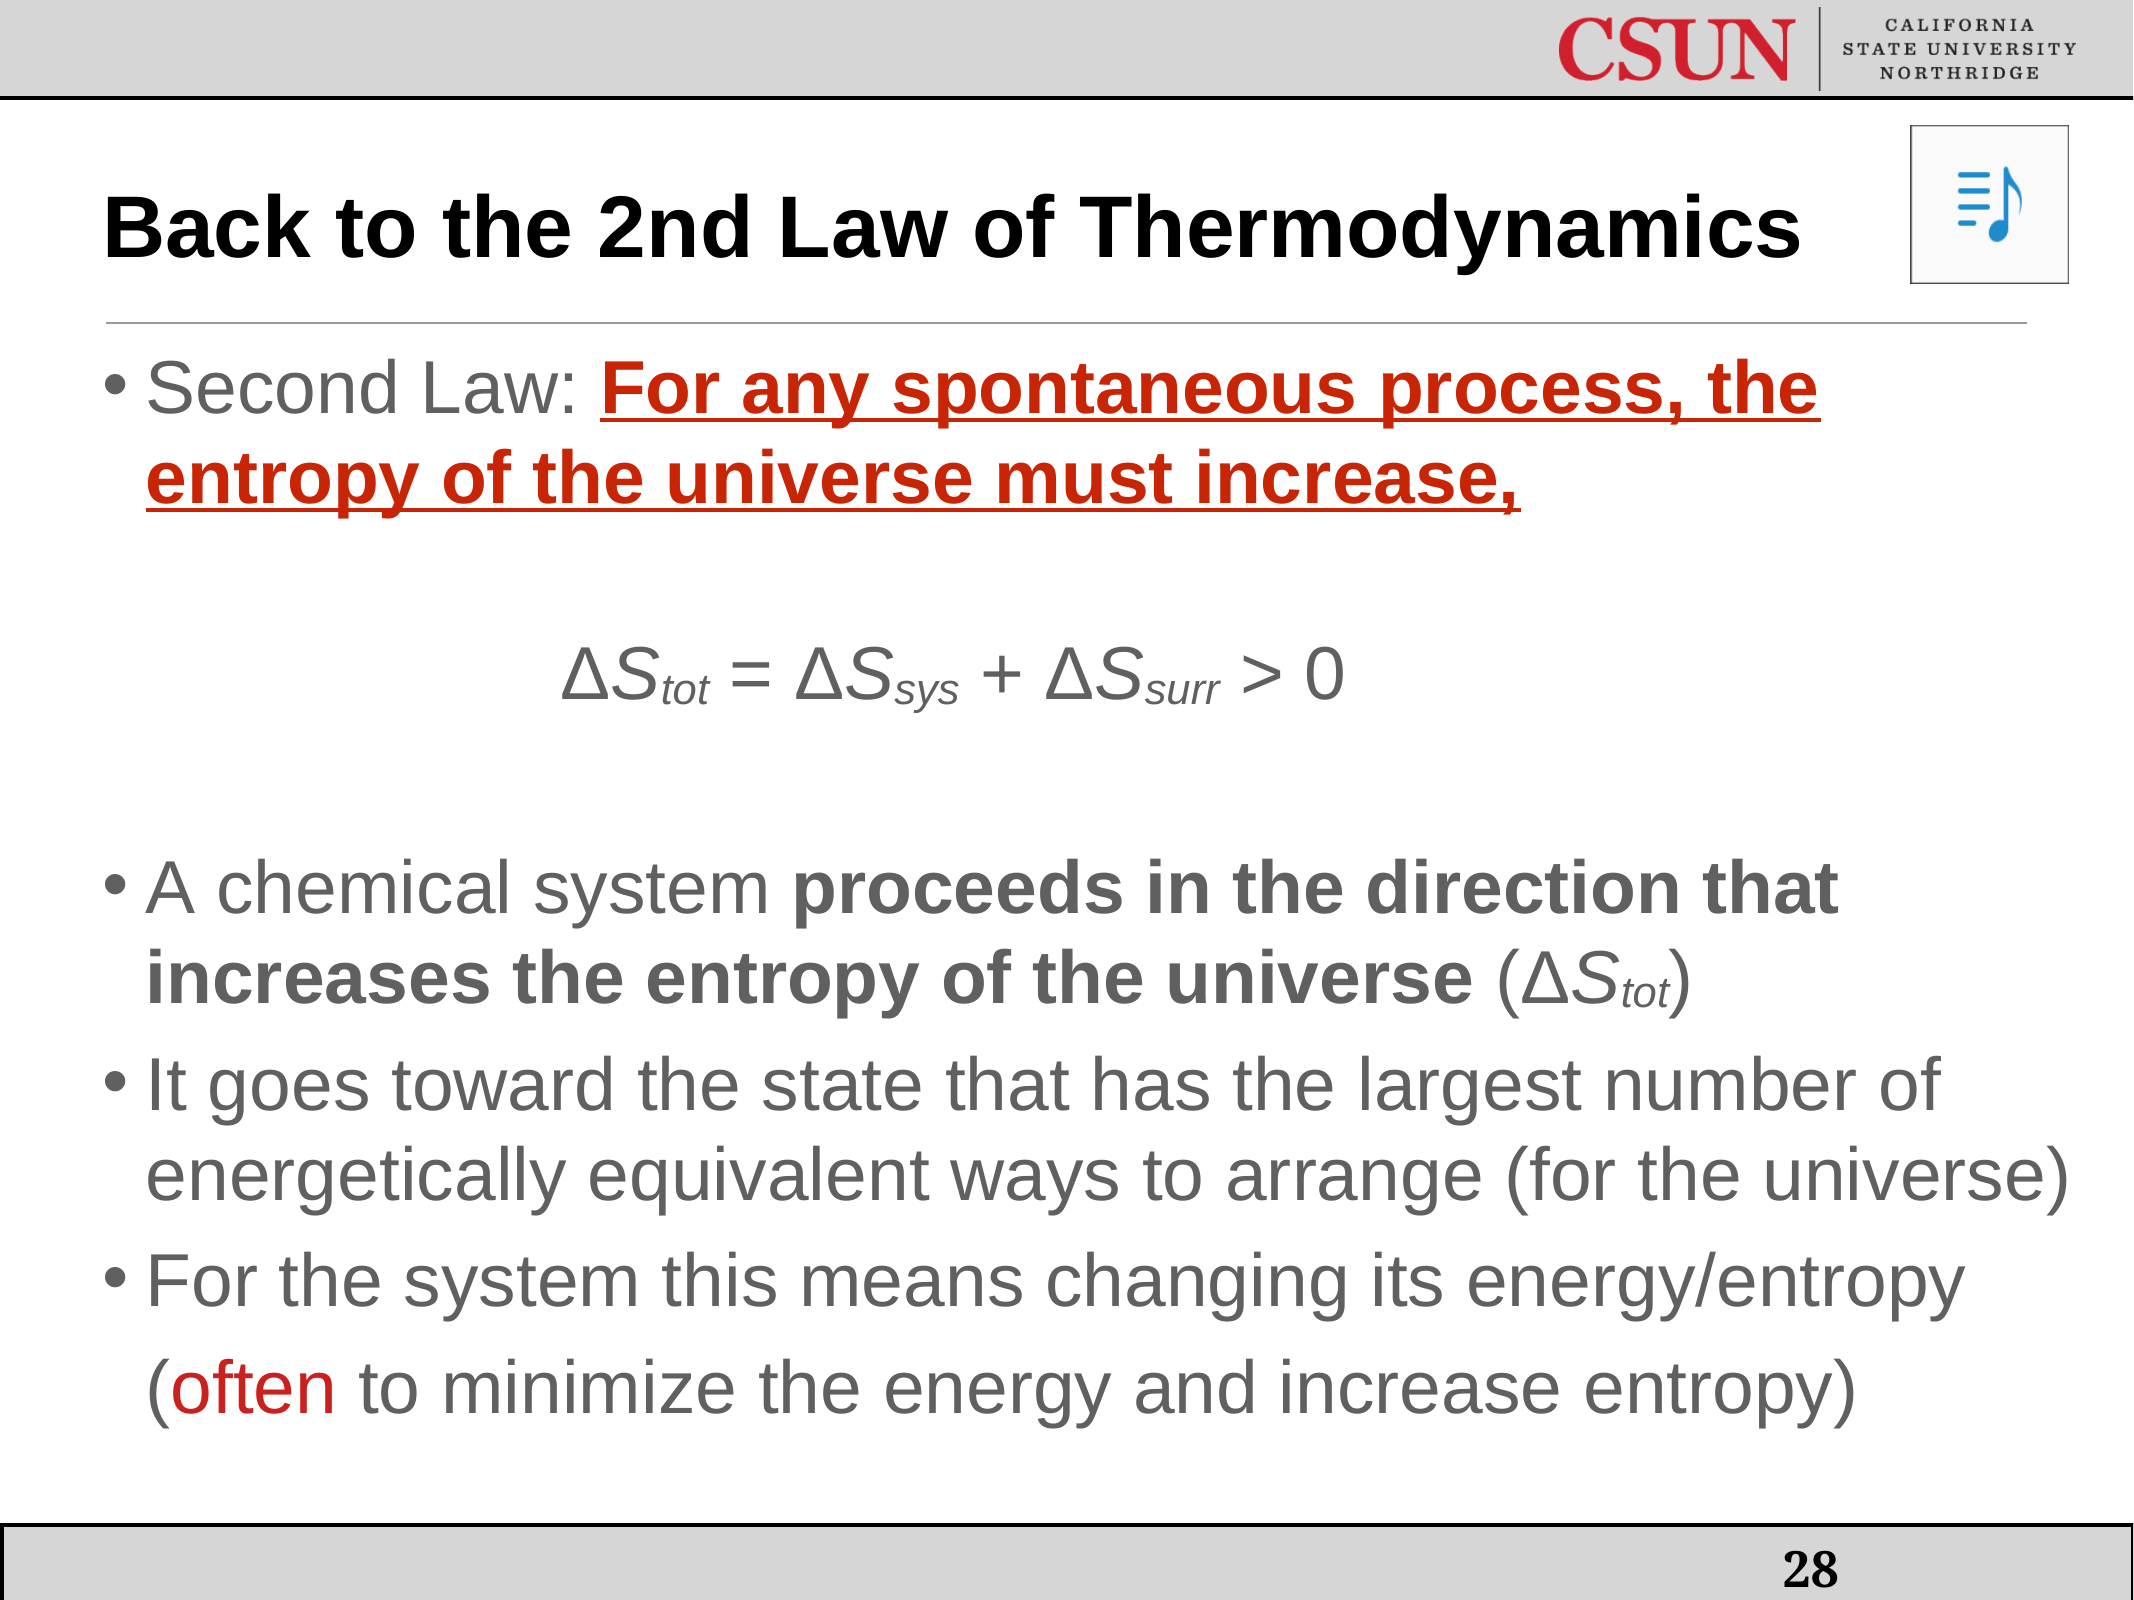

# Back to the 2nd Law of Thermodynamics
Second Law: For any spontaneous process, the entropy of the universe must increase,
 ΔStot = ΔSsys + ΔSsurr > 0
A chemical system proceeds in the direction that increases the entropy of the universe (ΔStot)
It goes toward the state that has the largest number of energetically equivalent ways to arrange (for the universe)
For the system this means changing its energy/entropy
(often to minimize the energy and increase entropy)
28